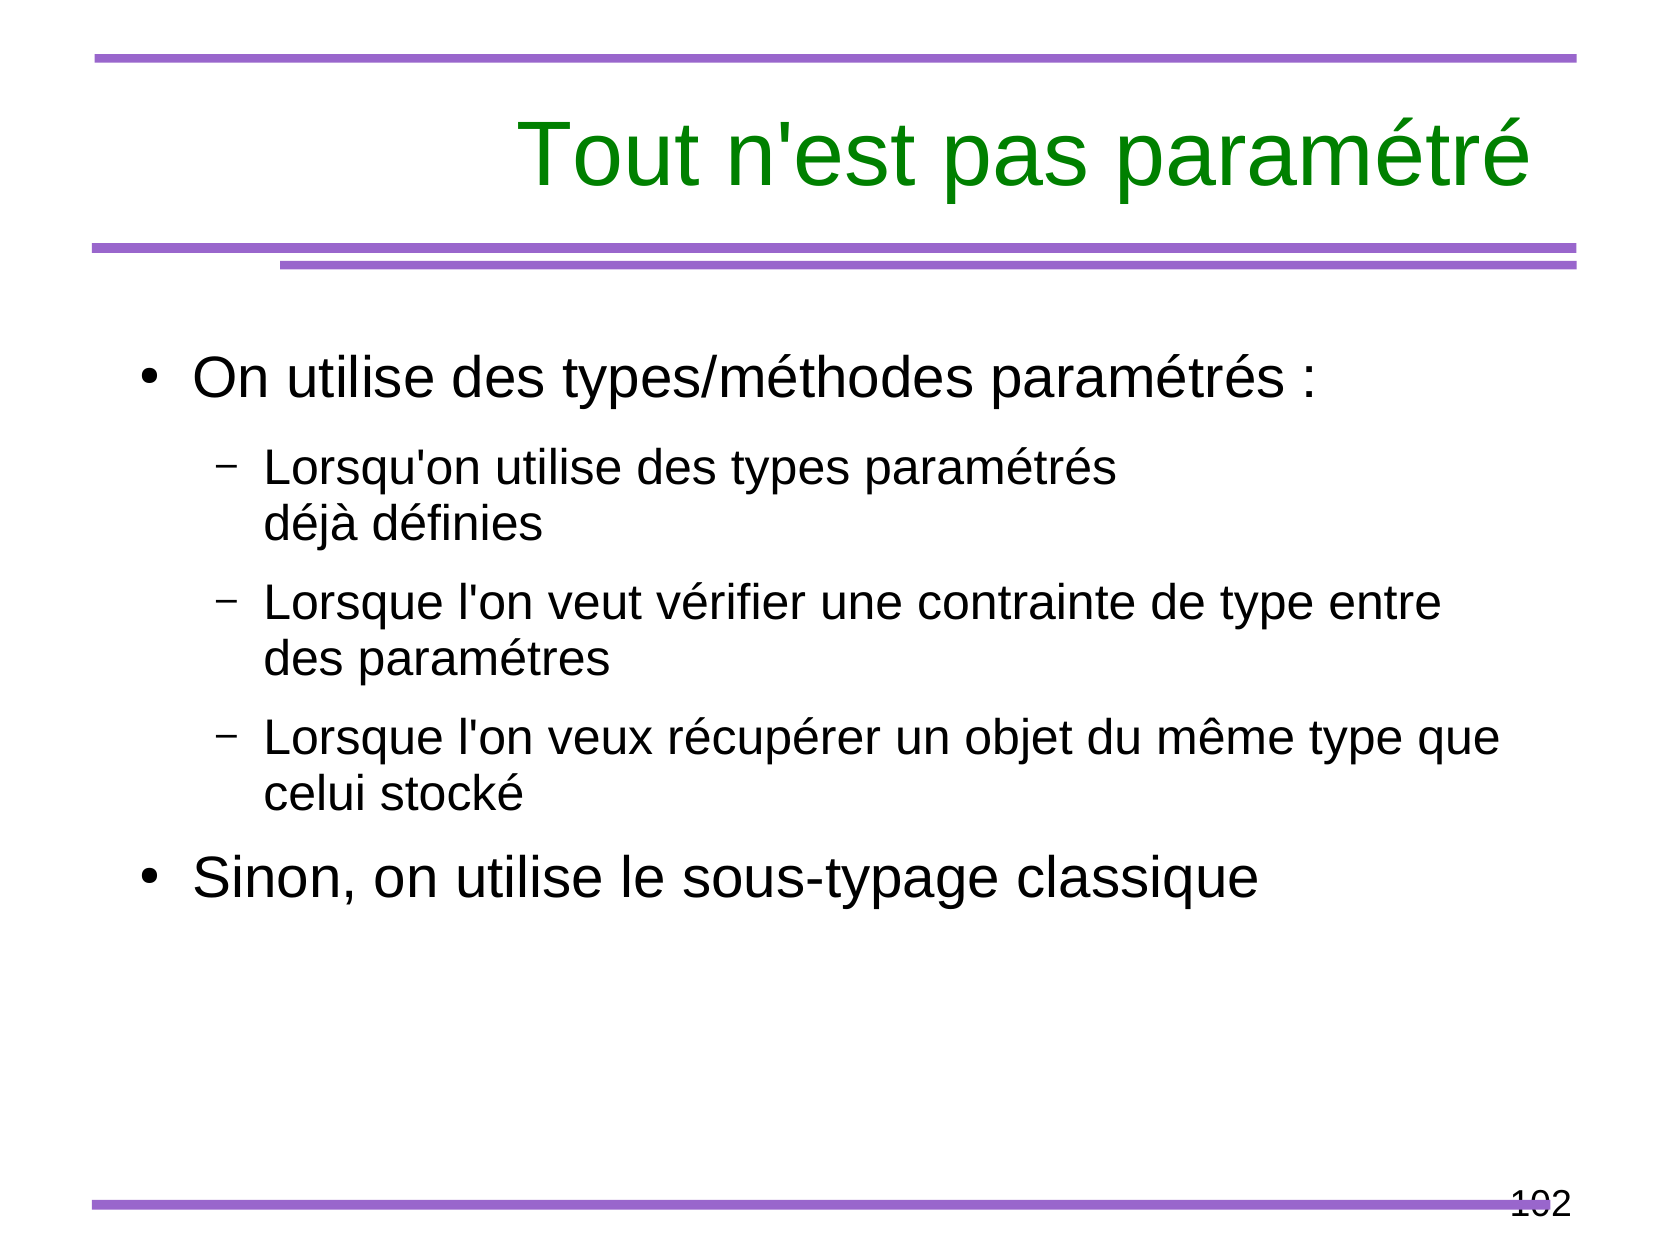

# Tout n'est pas paramétré
On utilise des types/méthodes paramétrés :
Lorsqu'on utilise des types paramétrés
déjà définies
Lorsque l'on veut vérifier une contrainte de type entre des paramétres
Lorsque l'on veux récupérer un objet du même type que celui stocké
Sinon, on utilise le sous-typage classique